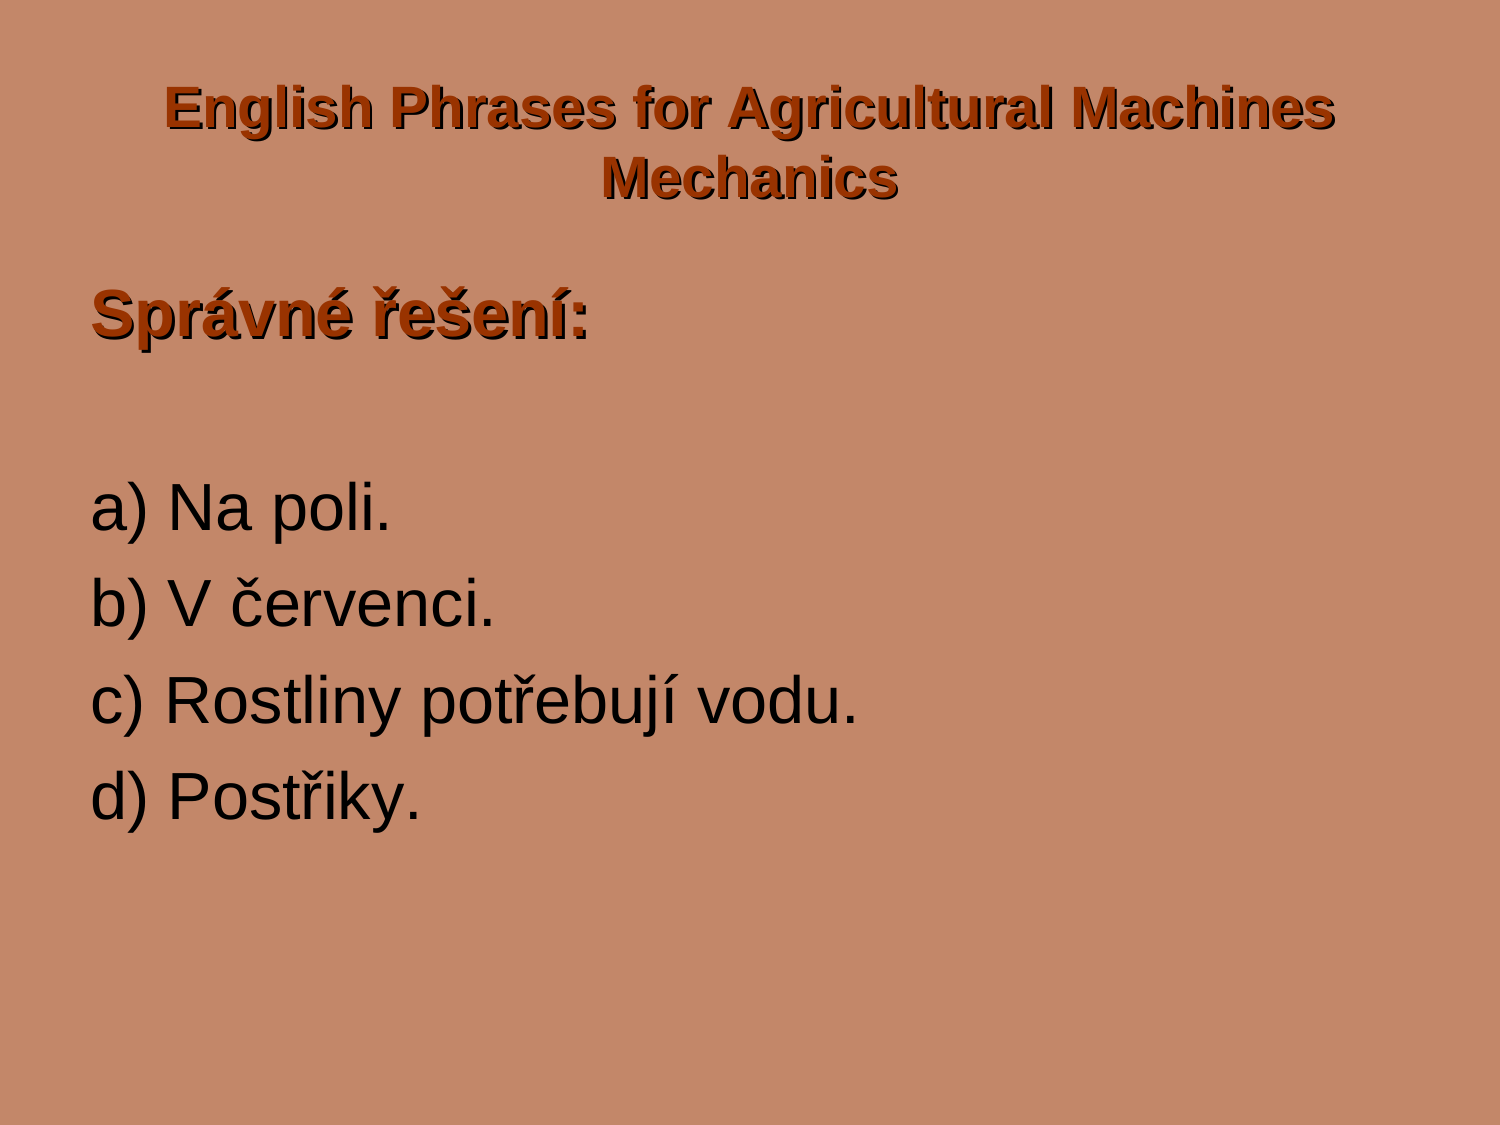

# English Phrases for Agricultural Machines Mechanics
Správné řešení:
 Na poli.
 V červenci.
 Rostliny potřebují vodu.
 Postřiky.